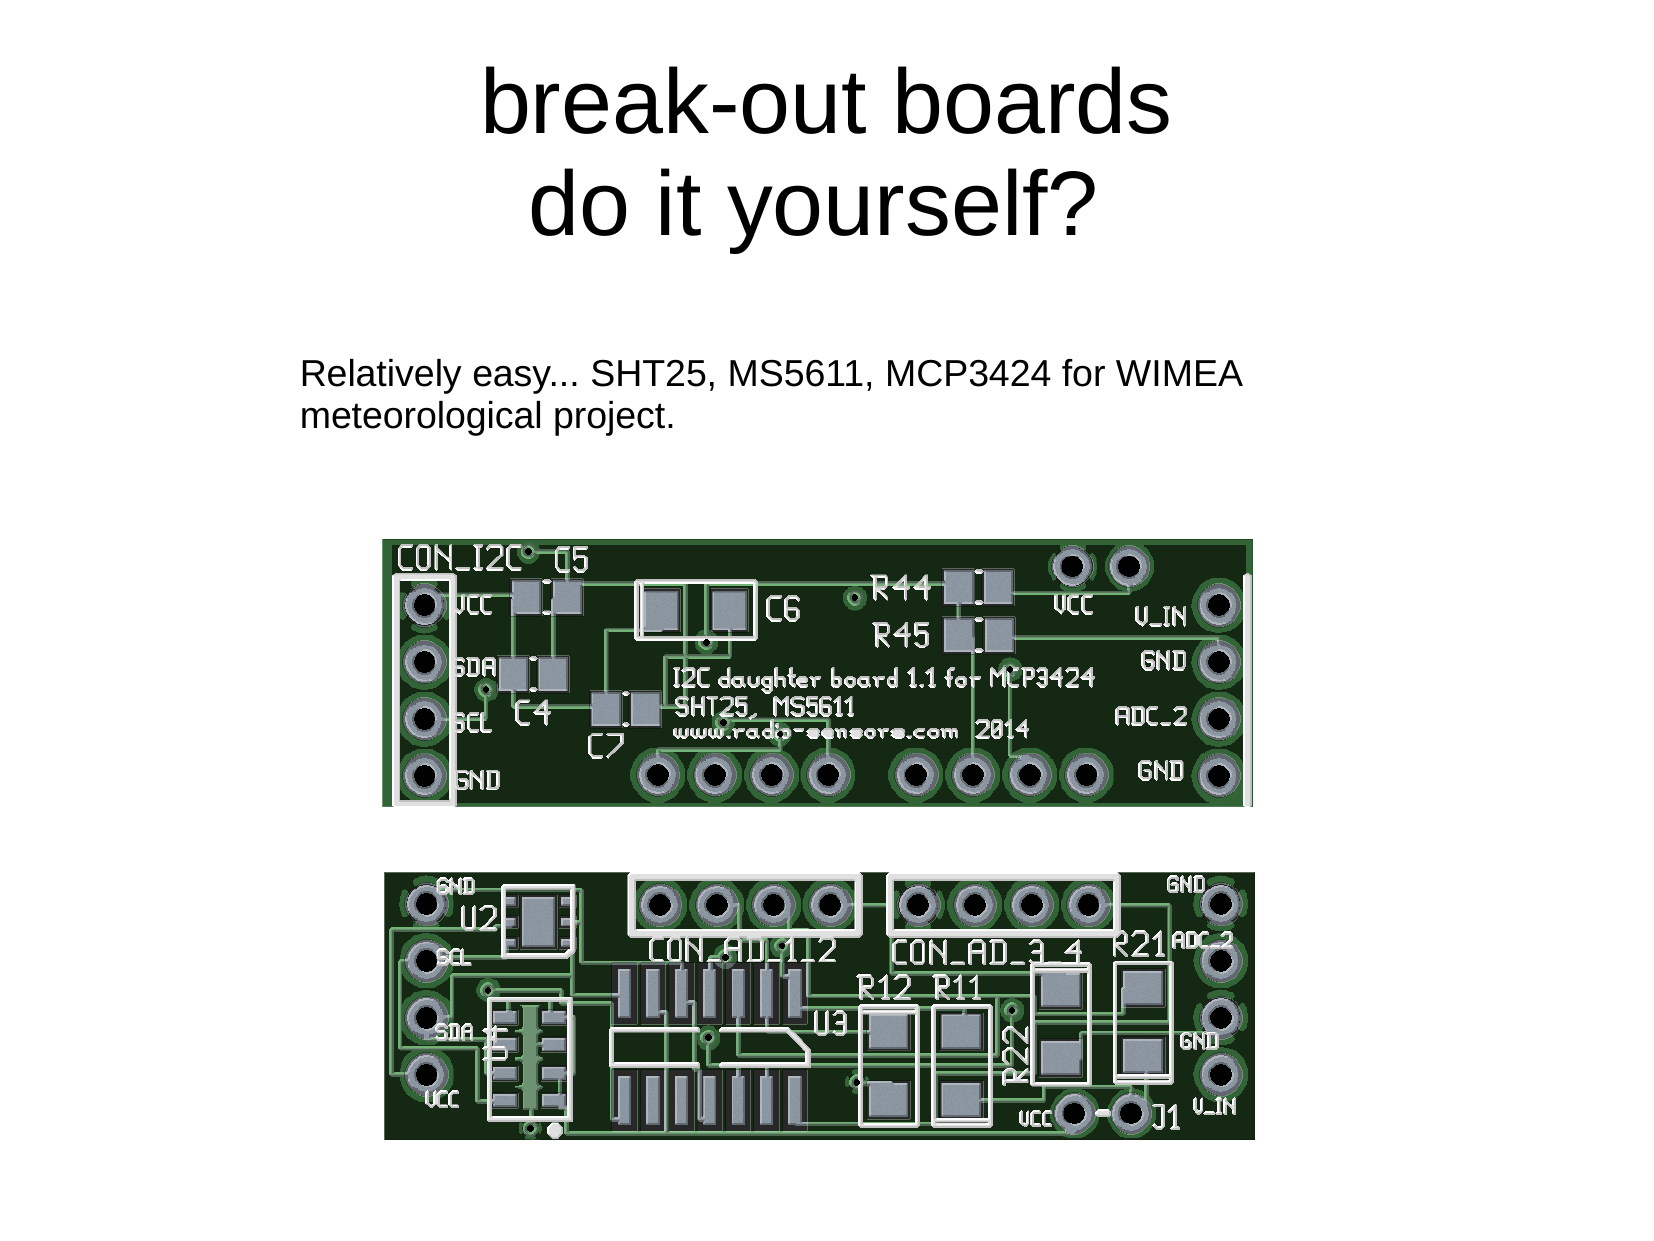

# break-out boards do it yourself?
Relatively easy... SHT25, MS5611, MCP3424 for WIMEA meteorological project.